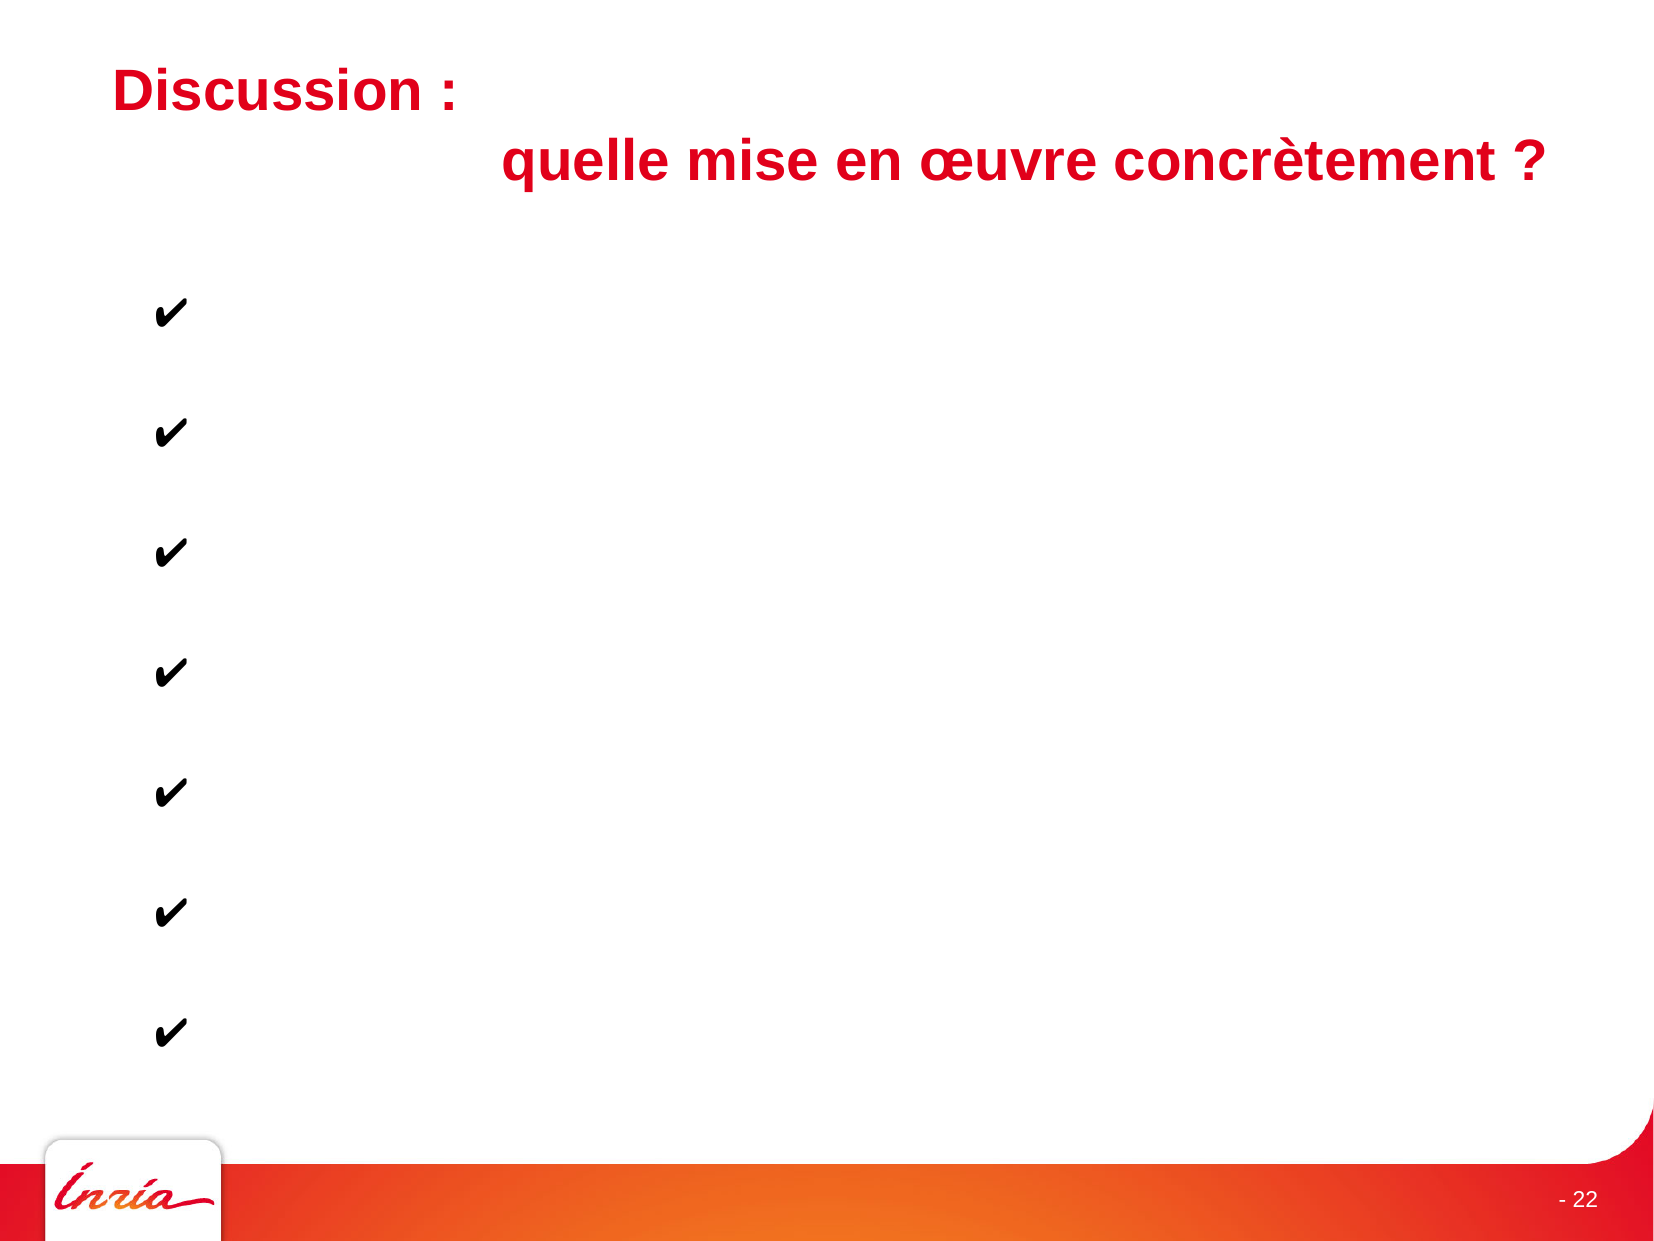

# Discussion : quelle mise en œuvre concrètement ?